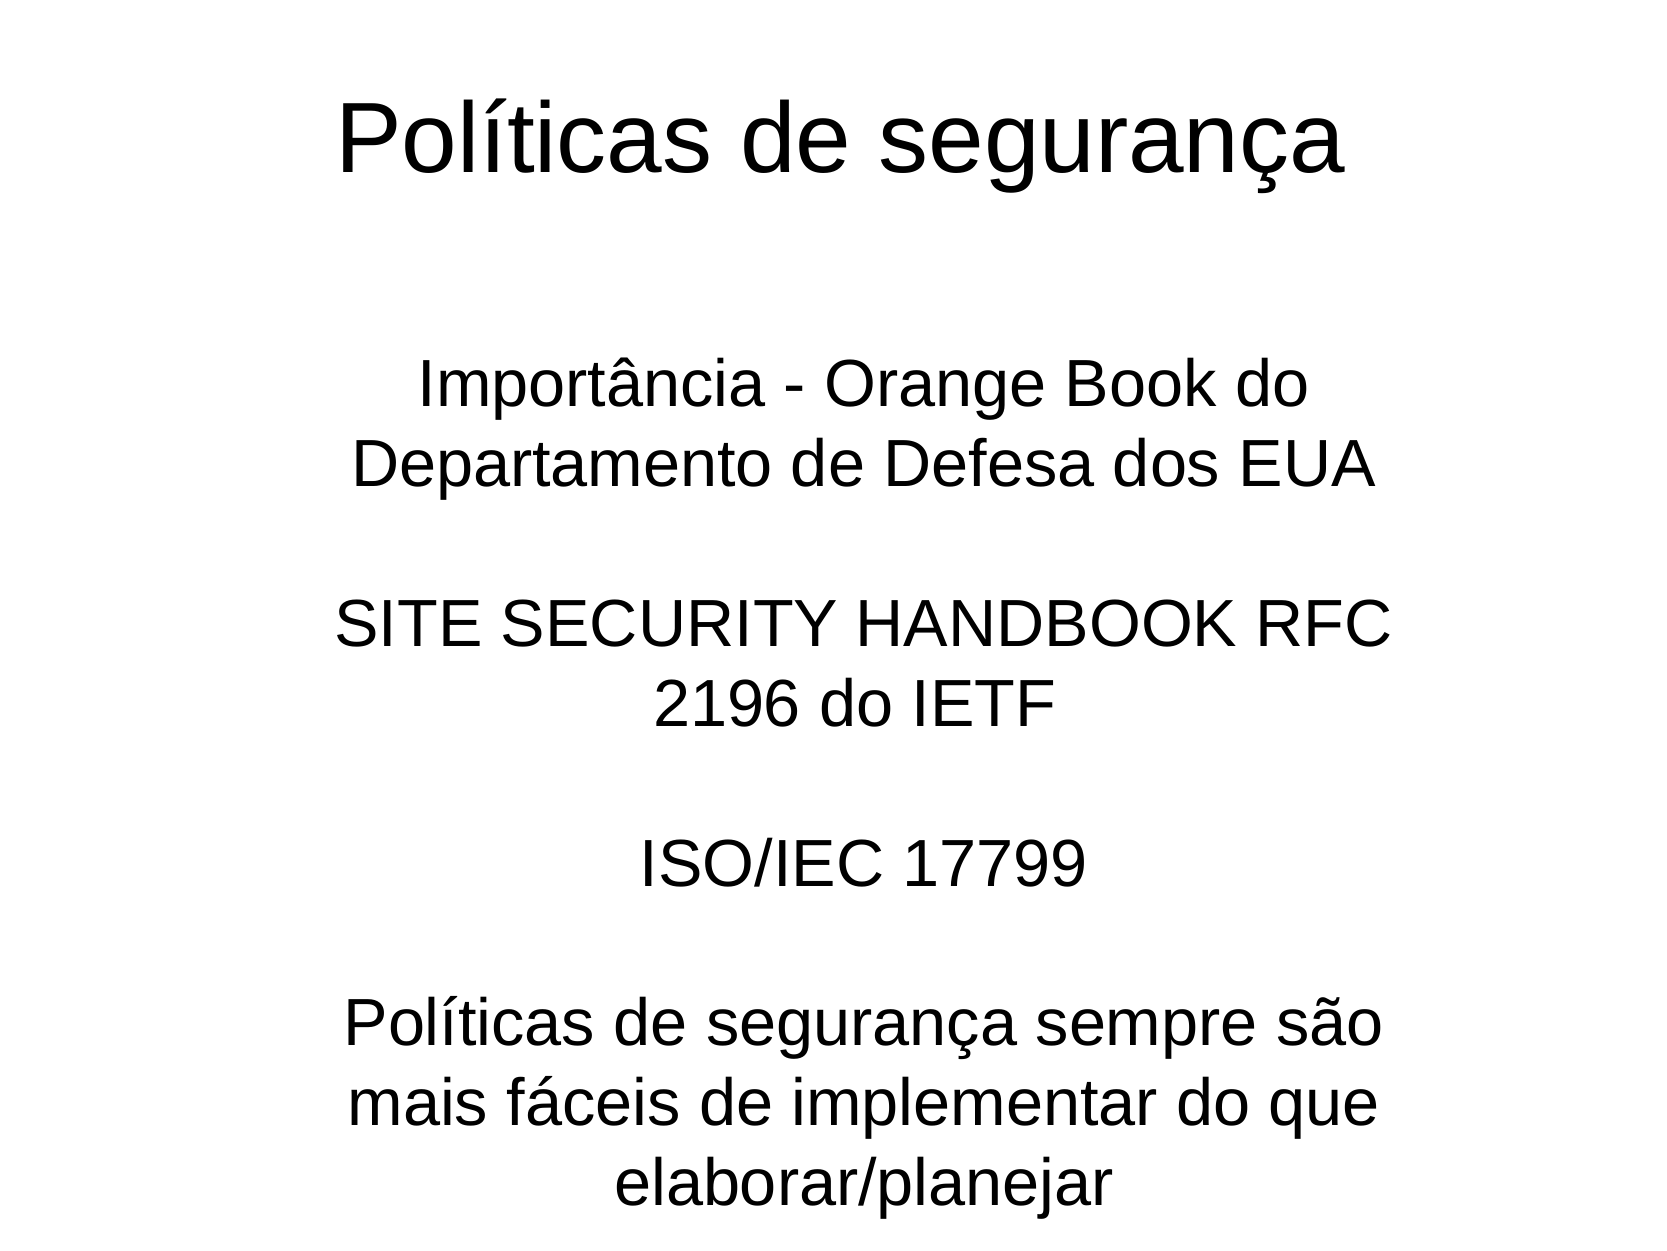

# Políticas de segurança
Importância - Orange Book do Departamento de Defesa dos EUA
SITE SECURITY HANDBOOK RFC 2196 do IETF
ISO/IEC 17799
Políticas de segurança sempre são mais fáceis de implementar do que elaborar/planejar